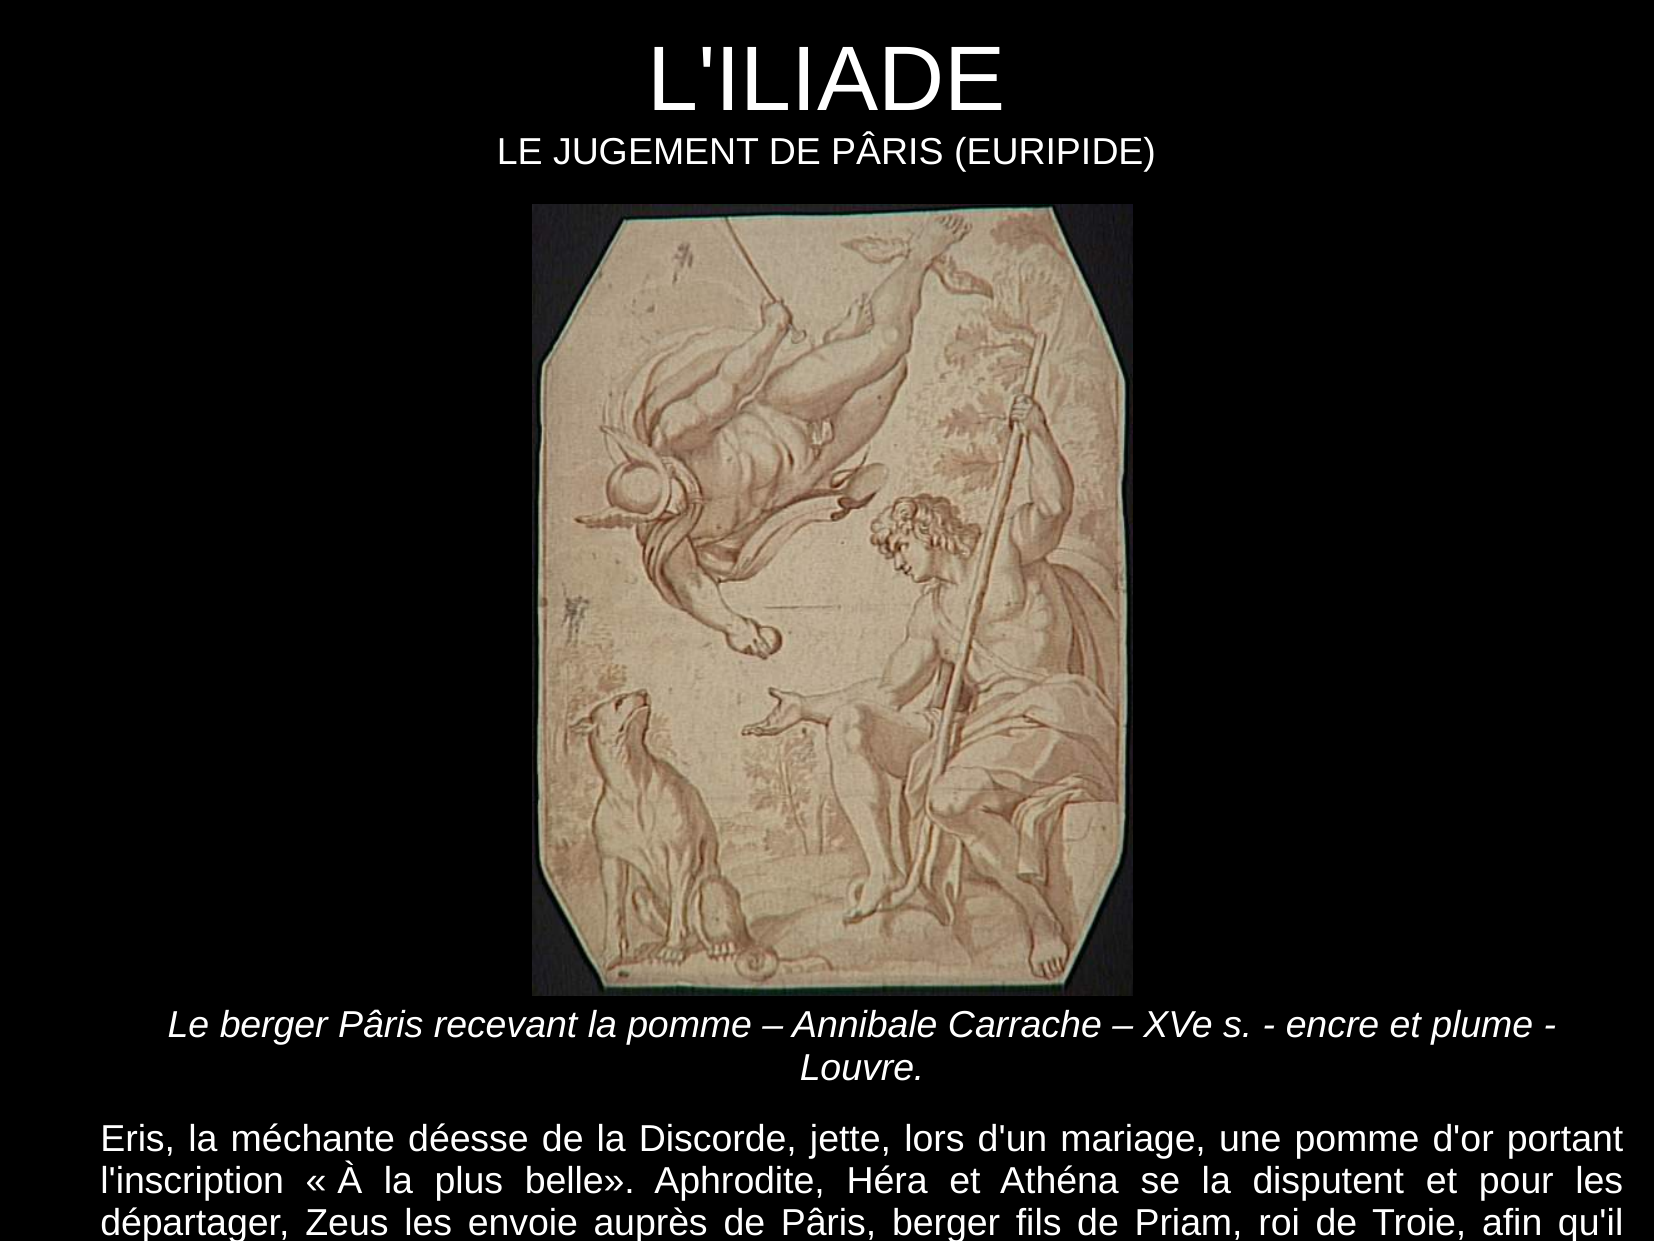

# L'ILIADE LE JUGEMENT DE PÂRIS (EURIPIDE)
Le berger Pâris recevant la pomme – Annibale Carrache – XVe s. - encre et plume - Louvre.
Eris, la méchante déesse de la Discorde, jette, lors d'un mariage, une pomme d'or portant l'inscription « À la plus belle». Aphrodite, Héra et Athéna se la disputent et pour les départager, Zeus les envoie auprès de Pâris, berger fils de Priam, roi de Troie, afin qu'il choisisse.